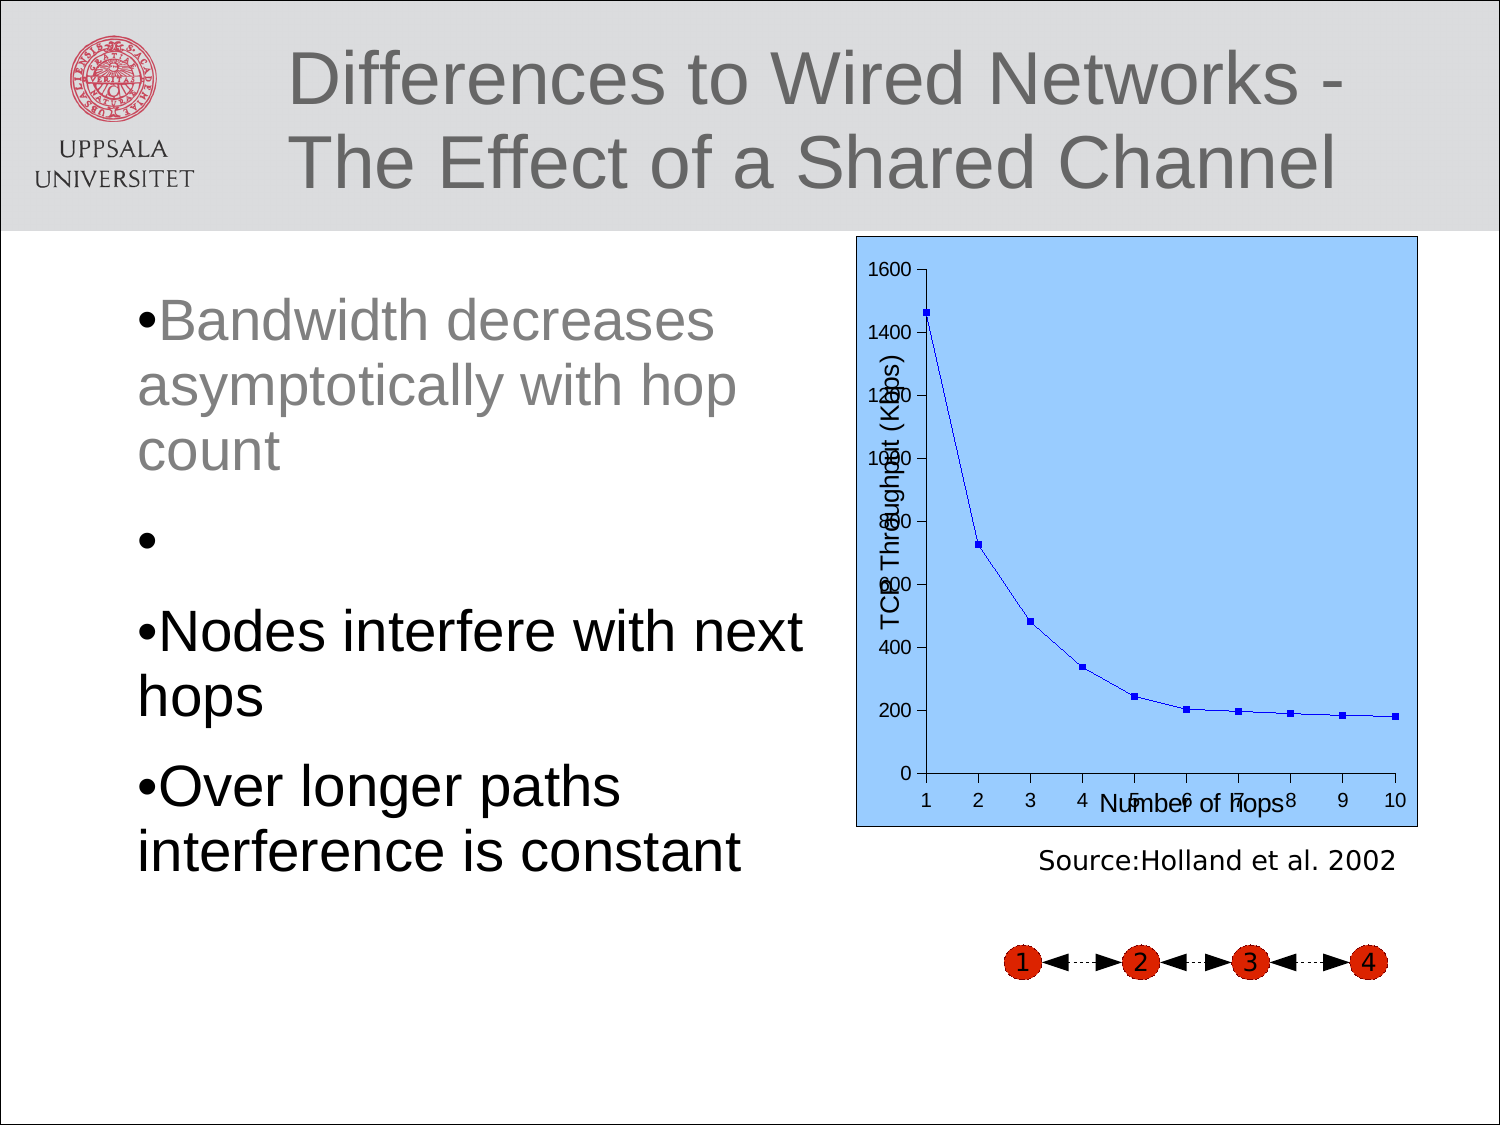

# Differences to Wired Networks - The Effect of a Shared Channel
### Chart
| Category | Column 3 |
|---|---|
| 1 | 1463.0 |
| 2 | 729.0 |
| 3 | 484.0 |
| 4 | 339.0 |
| 5 | 246.0 |
| 6 | 205.0 |
| 7 | 198.0 |
| 8 | 191.0 |
| 9 | 185.0 |
| 10 | 182.0 |Bandwidth decreases asymptotically with hop count
Nodes interfere with next hops
Over longer paths interference is constant
Source:Holland et al. 2002
1
2
3
4